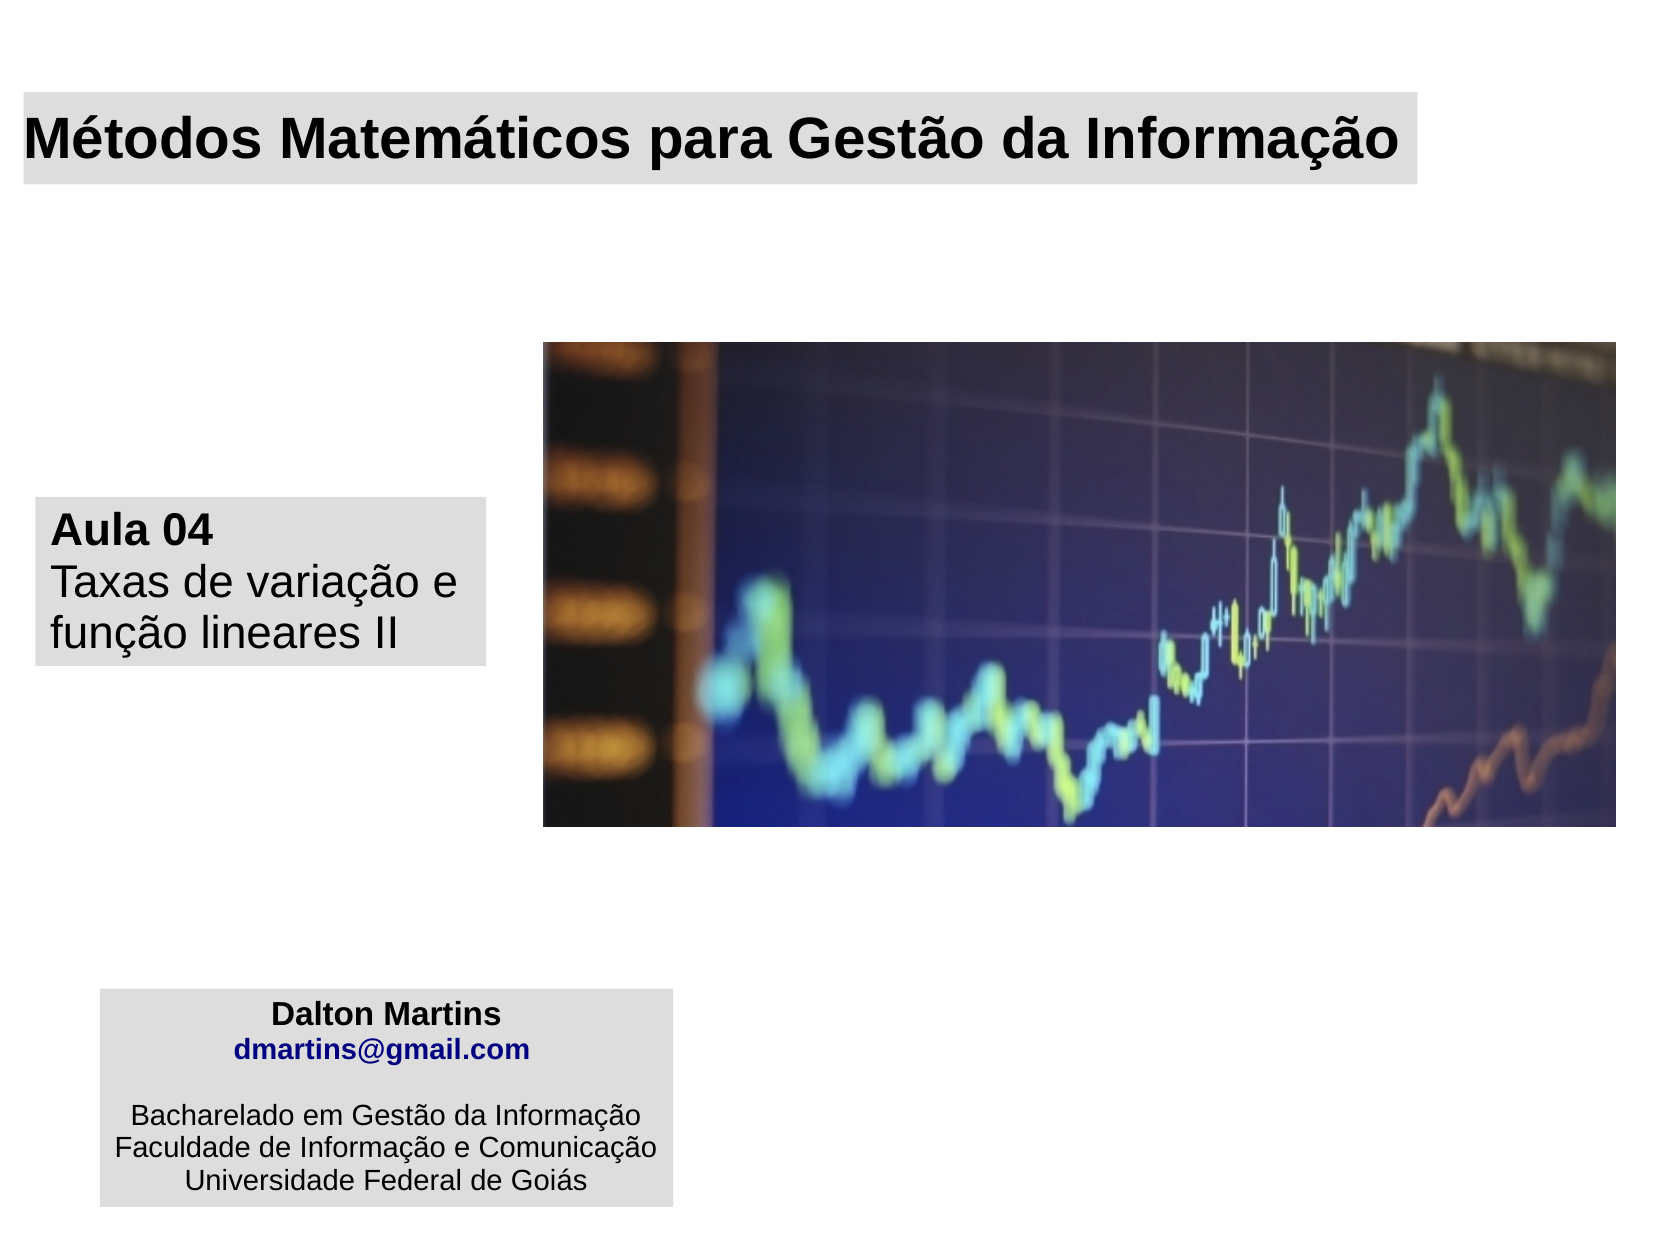

# Métodos Matemáticos para Gestão da Informação
Aula 04
Taxas de variação e
função lineares II
Dalton Martins
dmartins@gmail.com
Bacharelado em Gestão da Informação
Faculdade de Informação e Comunicação
Universidade Federal de Goiás